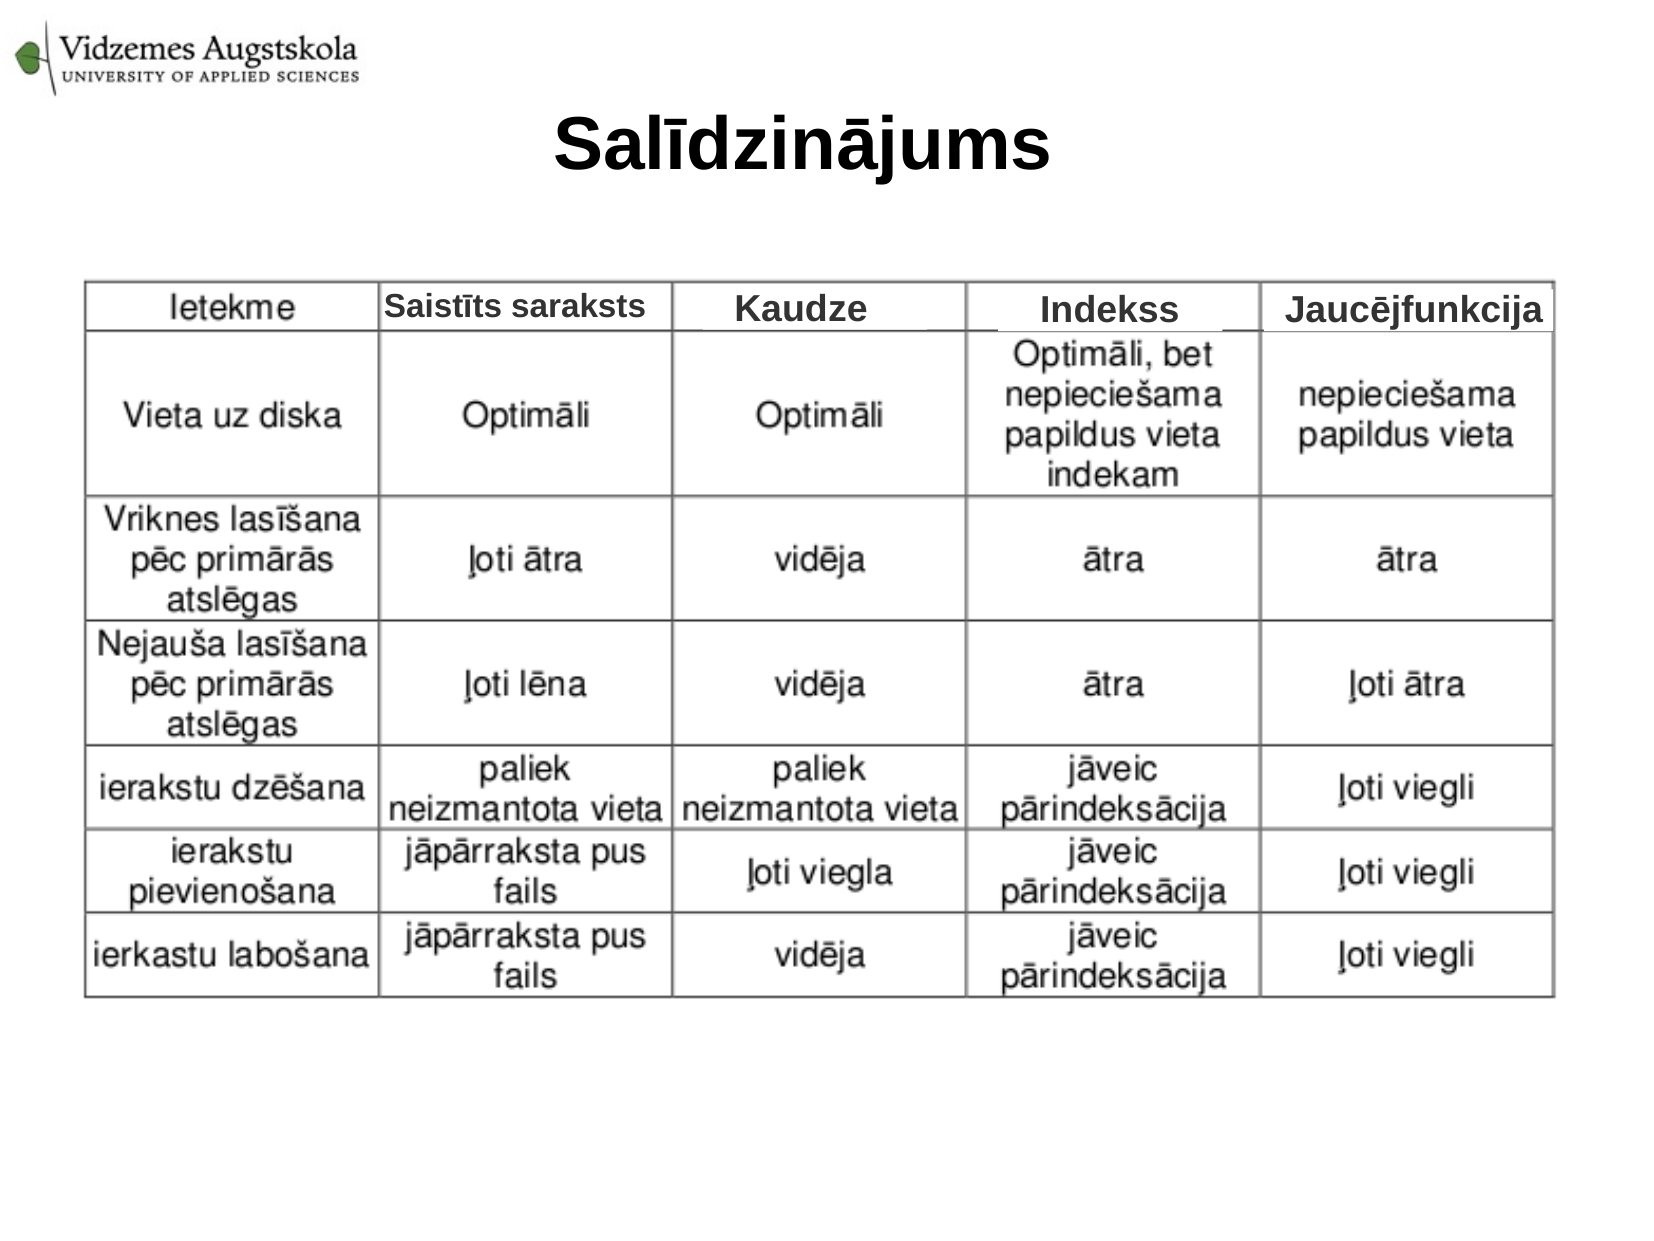

# Salīdzinājums
Saistīts saraksts
 Kaudze
 Indekss
 Jaucējfunkcija